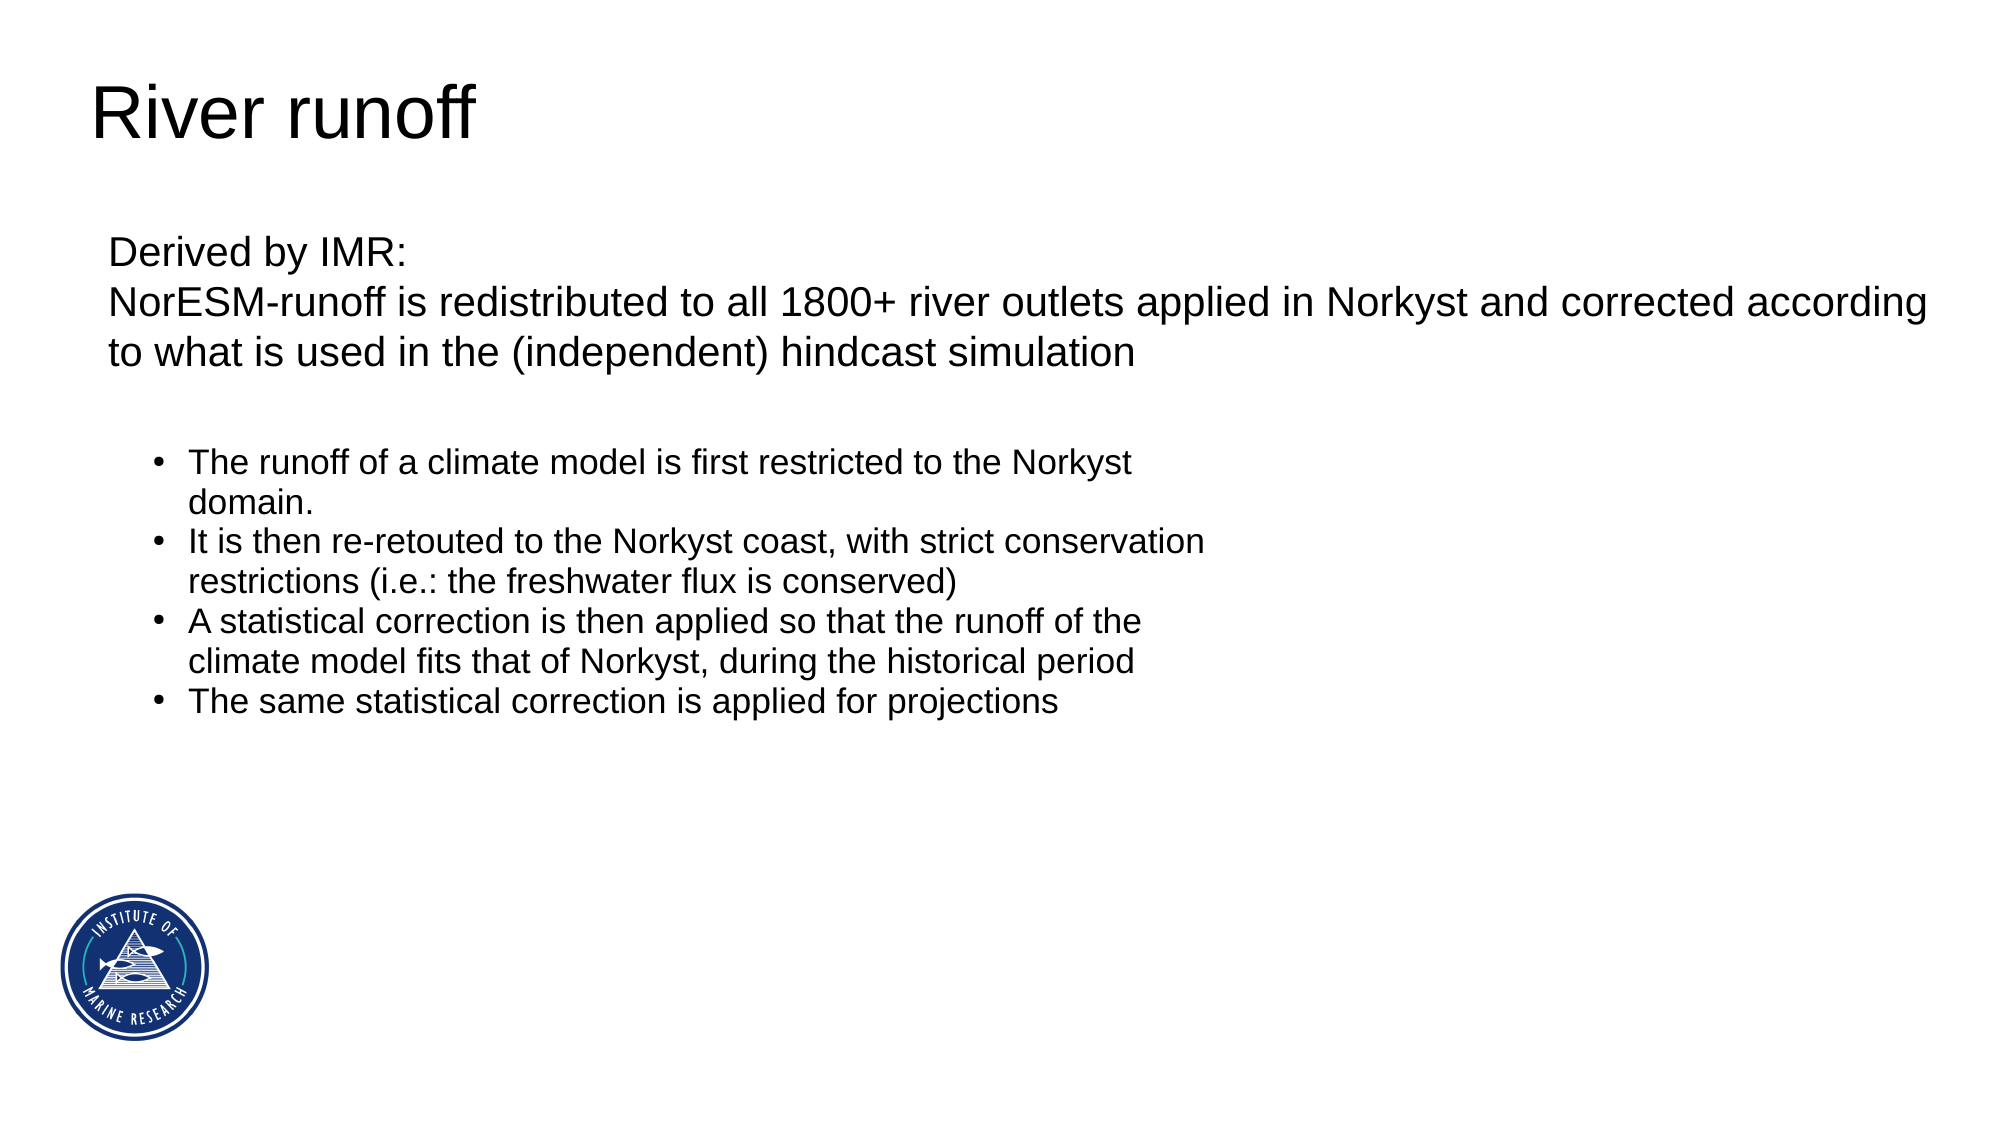

River runoff
Derived by IMR:
NorESM-runoff is redistributed to all 1800+ river outlets applied in Norkyst and corrected according to what is used in the (independent) hindcast simulation
The runoff of a climate model is first restricted to the Norkyst domain.
It is then re-retouted to the Norkyst coast, with strict conservation restrictions (i.e.: the freshwater flux is conserved)
A statistical correction is then applied so that the runoff of the climate model fits that of Norkyst, during the historical period
The same statistical correction is applied for projections